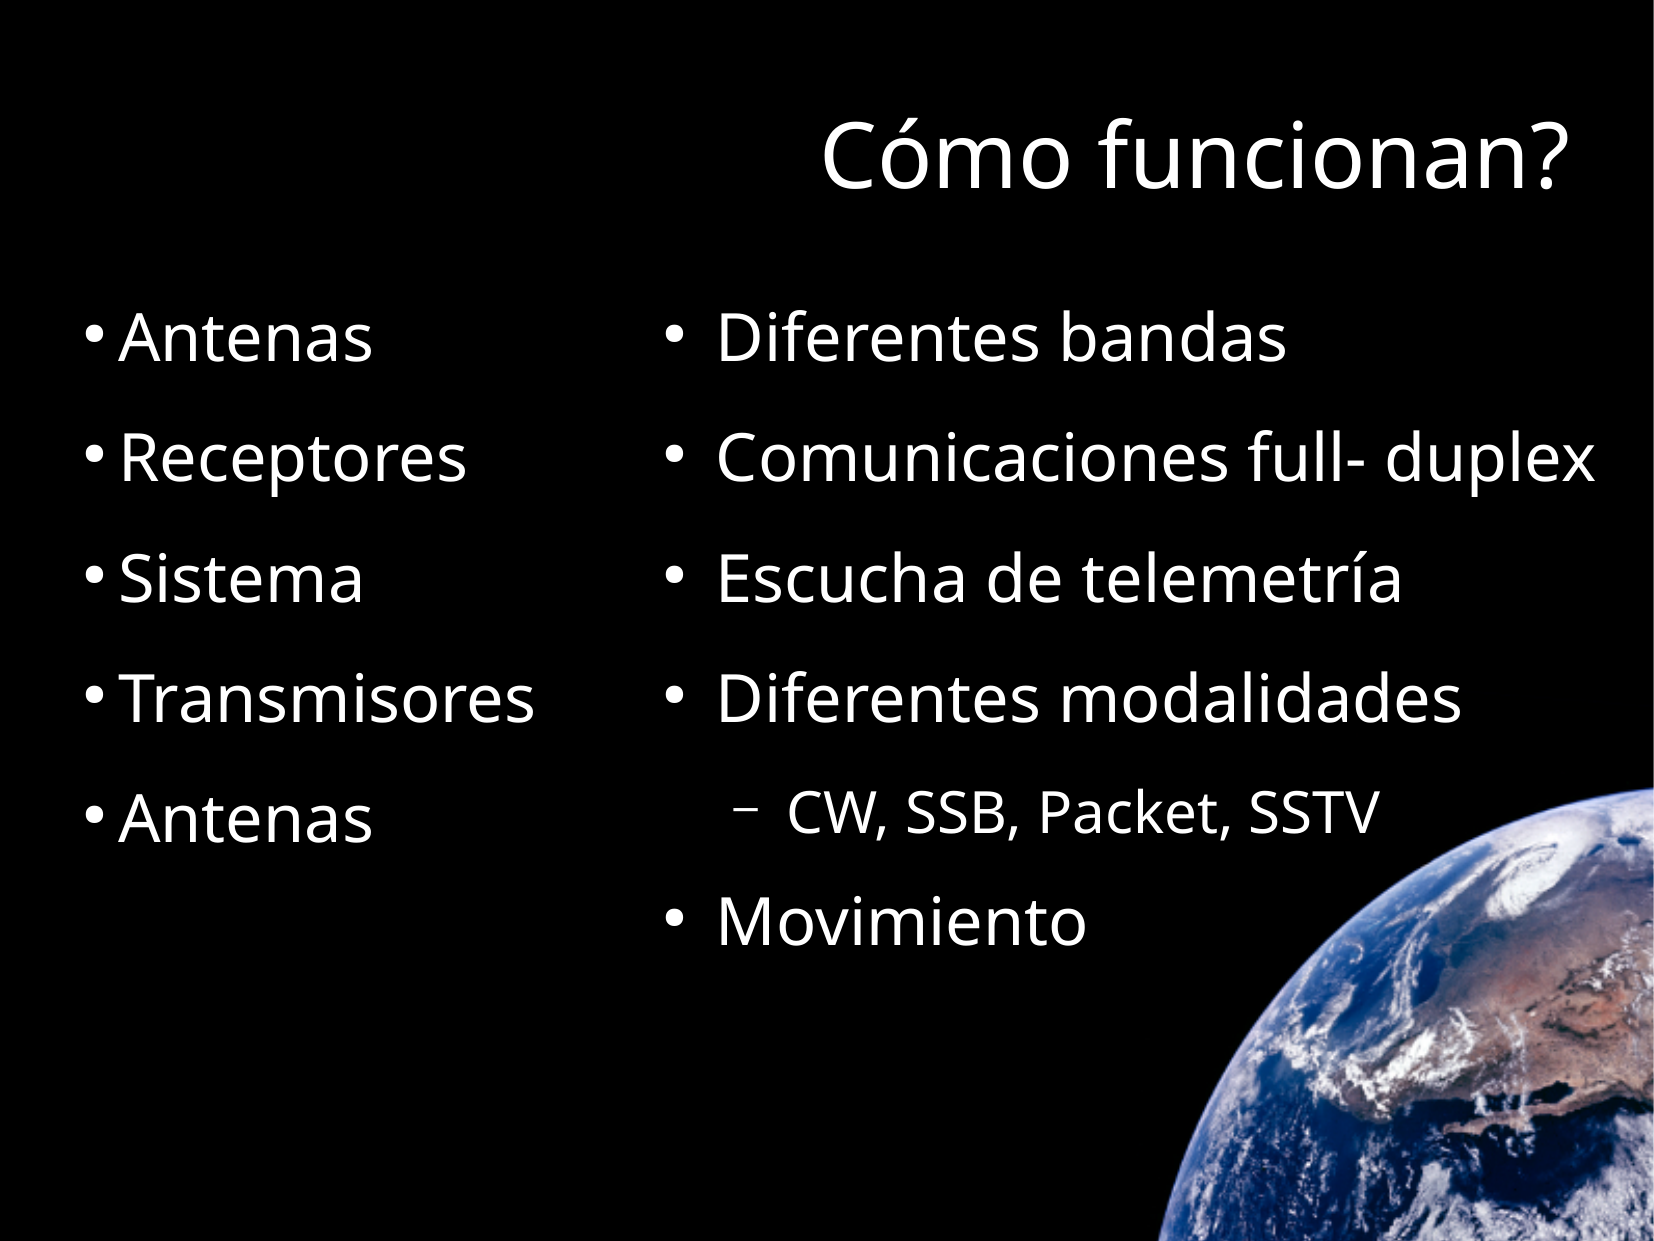

# Cómo funcionan?
Antenas
Receptores
Sistema
Transmisores
Antenas
Diferentes bandas
Comunicaciones full- duplex
Escucha de telemetría
Diferentes modalidades
CW, SSB, Packet, SSTV
Movimiento